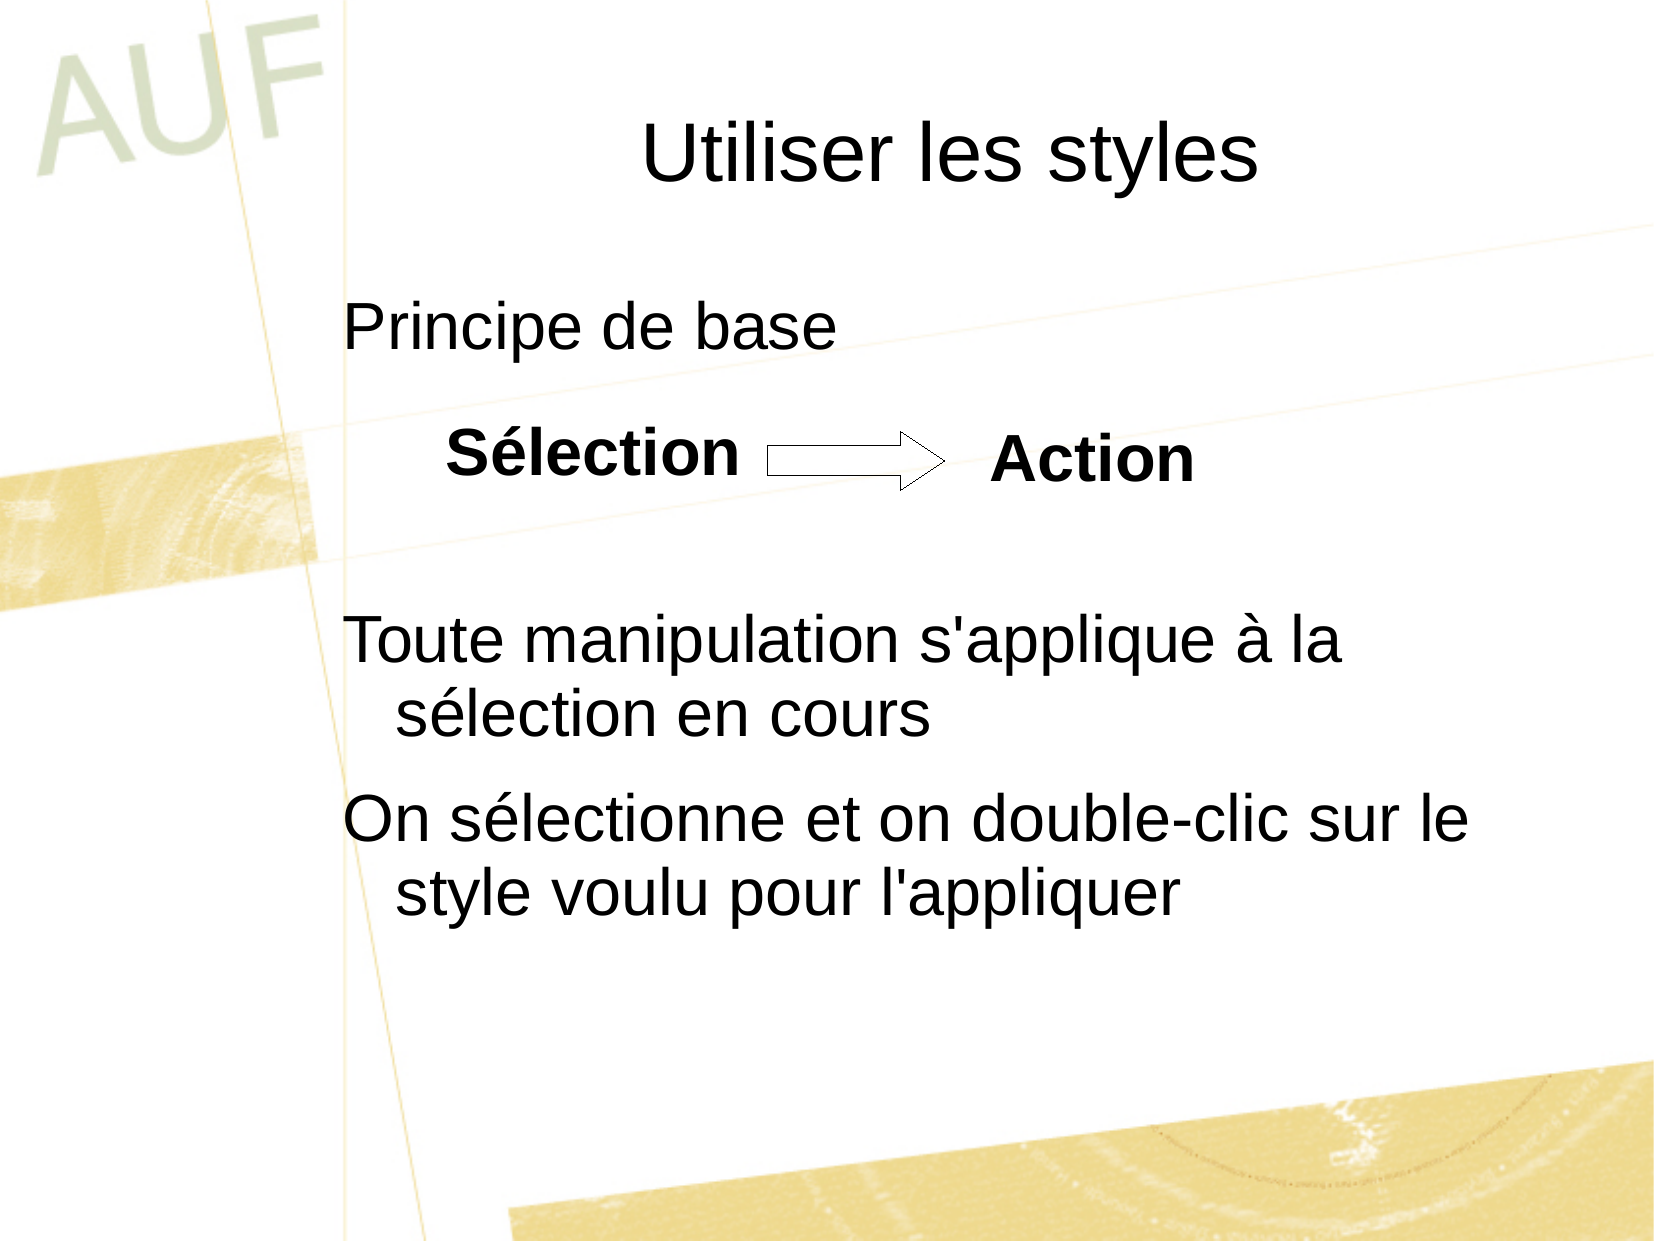

# Utiliser les styles
Principe de base
Toute manipulation s'applique à la sélection en cours
On sélectionne et on double-clic sur le style voulu pour l'appliquer
Sélection
Action